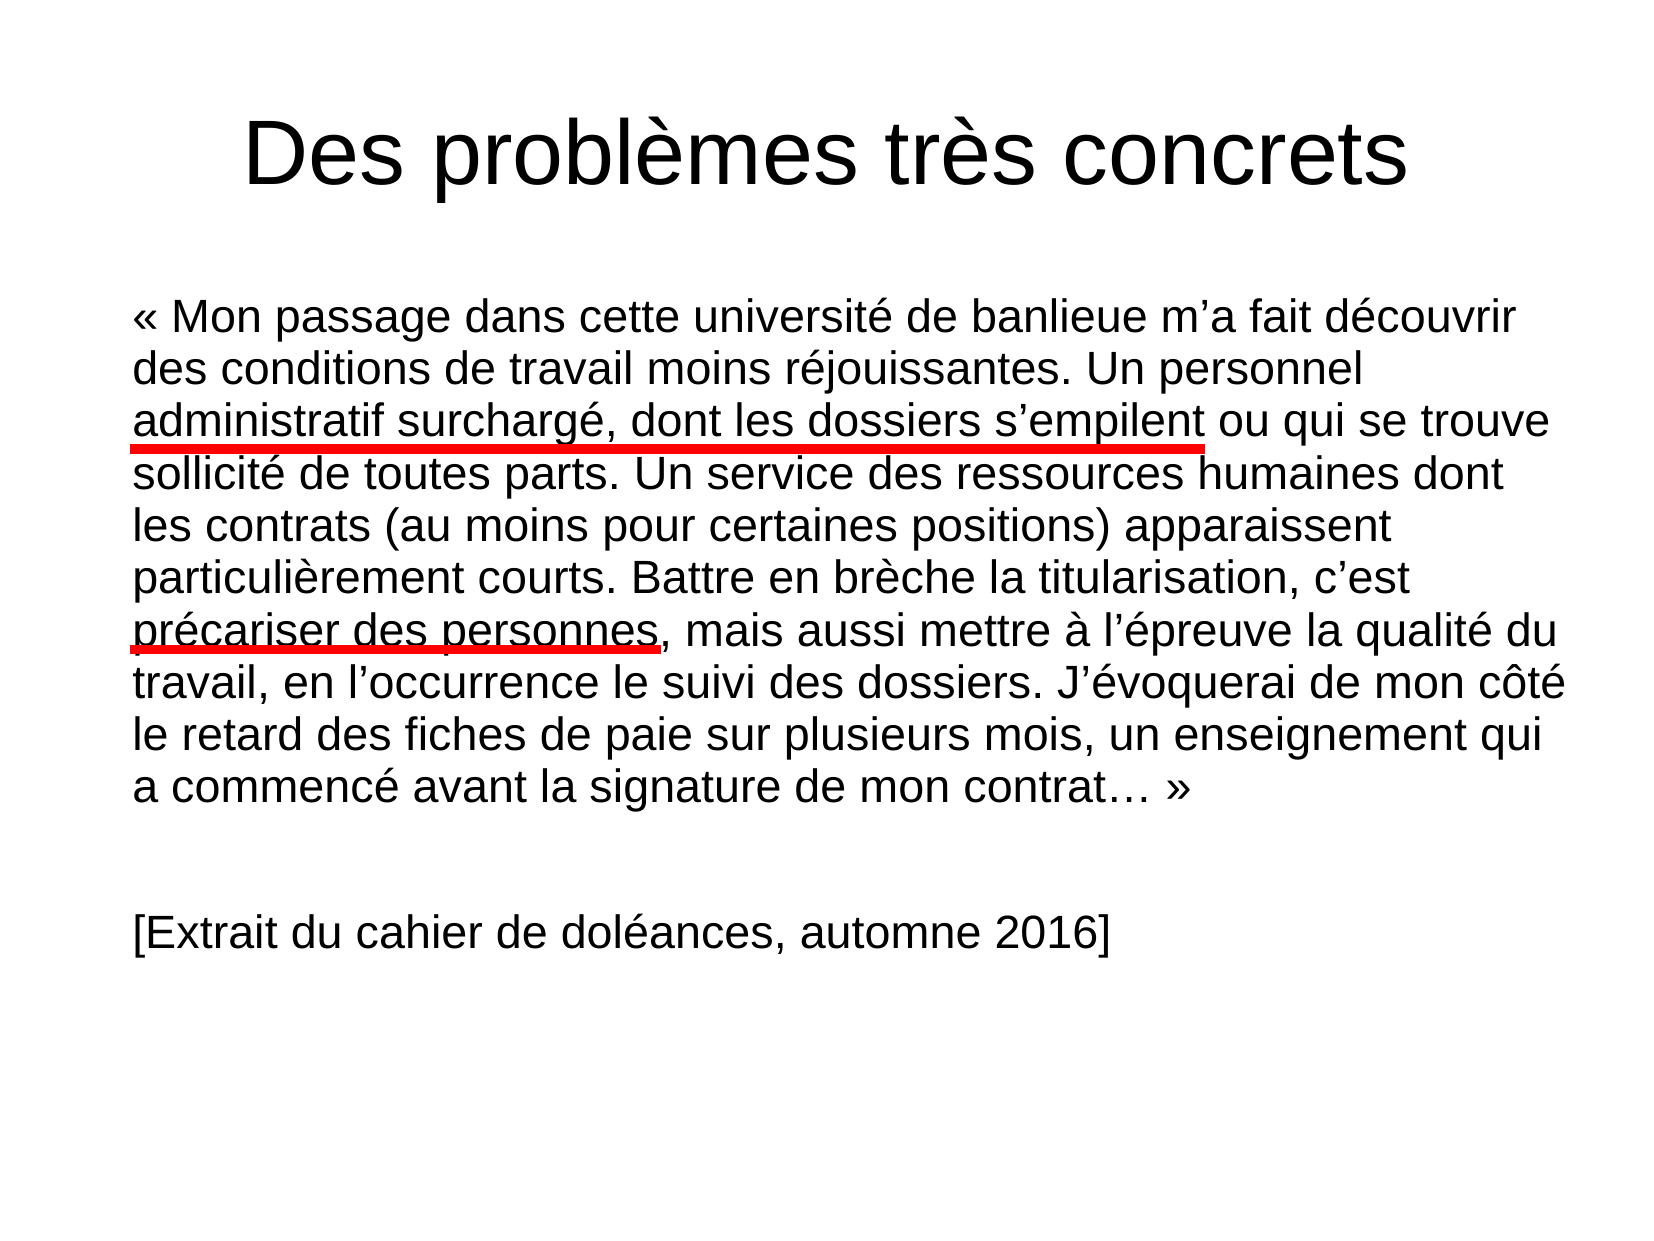

# Des problèmes très concrets
« Mon passage dans cette université de banlieue m’a fait découvrir des conditions de travail moins réjouissantes. Un personnel administratif surchargé, dont les dossiers s’empilent ou qui se trouve sollicité de toutes parts. Un service des ressources humaines dont les contrats (au moins pour certaines positions) apparaissent particulièrement courts. Battre en brèche la titularisation, c’est précariser des personnes, mais aussi mettre à l’épreuve la qualité du travail, en l’occurrence le suivi des dossiers. J’évoquerai de mon côté le retard des fiches de paie sur plusieurs mois, un enseignement qui a commencé avant la signature de mon contrat… »
[Extrait du cahier de doléances, automne 2016]